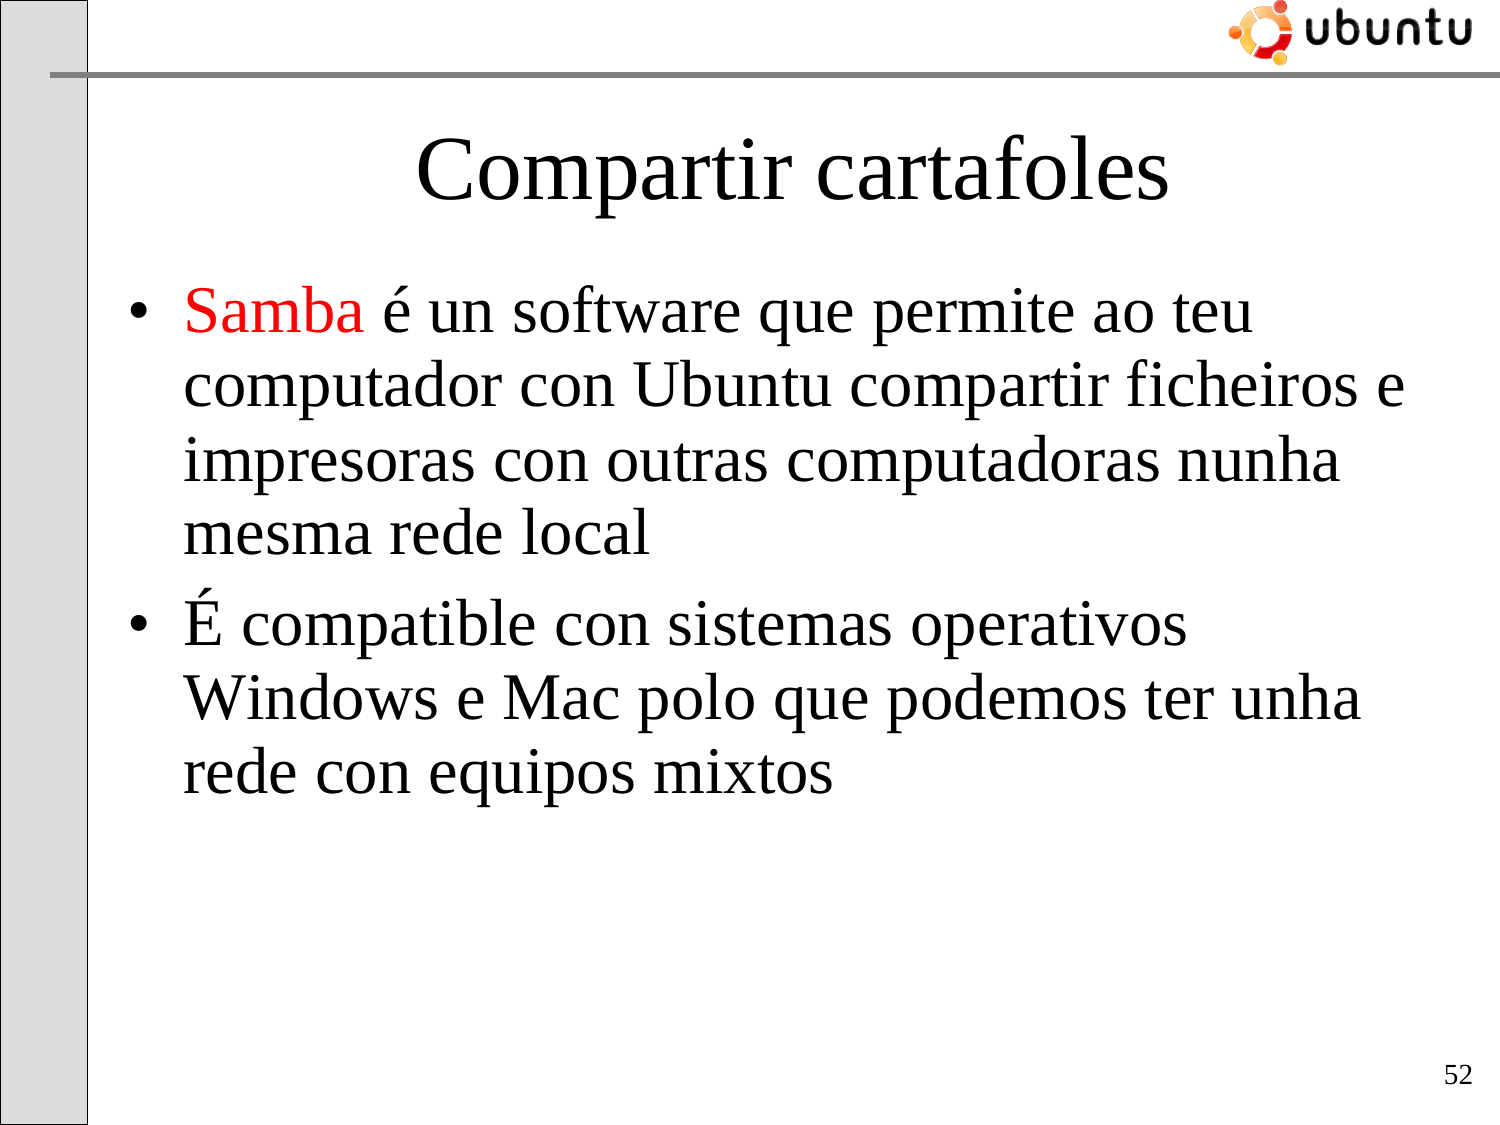

# Compartir cartafoles
Samba é un software que permite ao teu computador con Ubuntu compartir ficheiros e impresoras con outras computadoras nunha mesma rede local
É compatible con sistemas operativos Windows e Mac polo que podemos ter unha rede con equipos mixtos
52